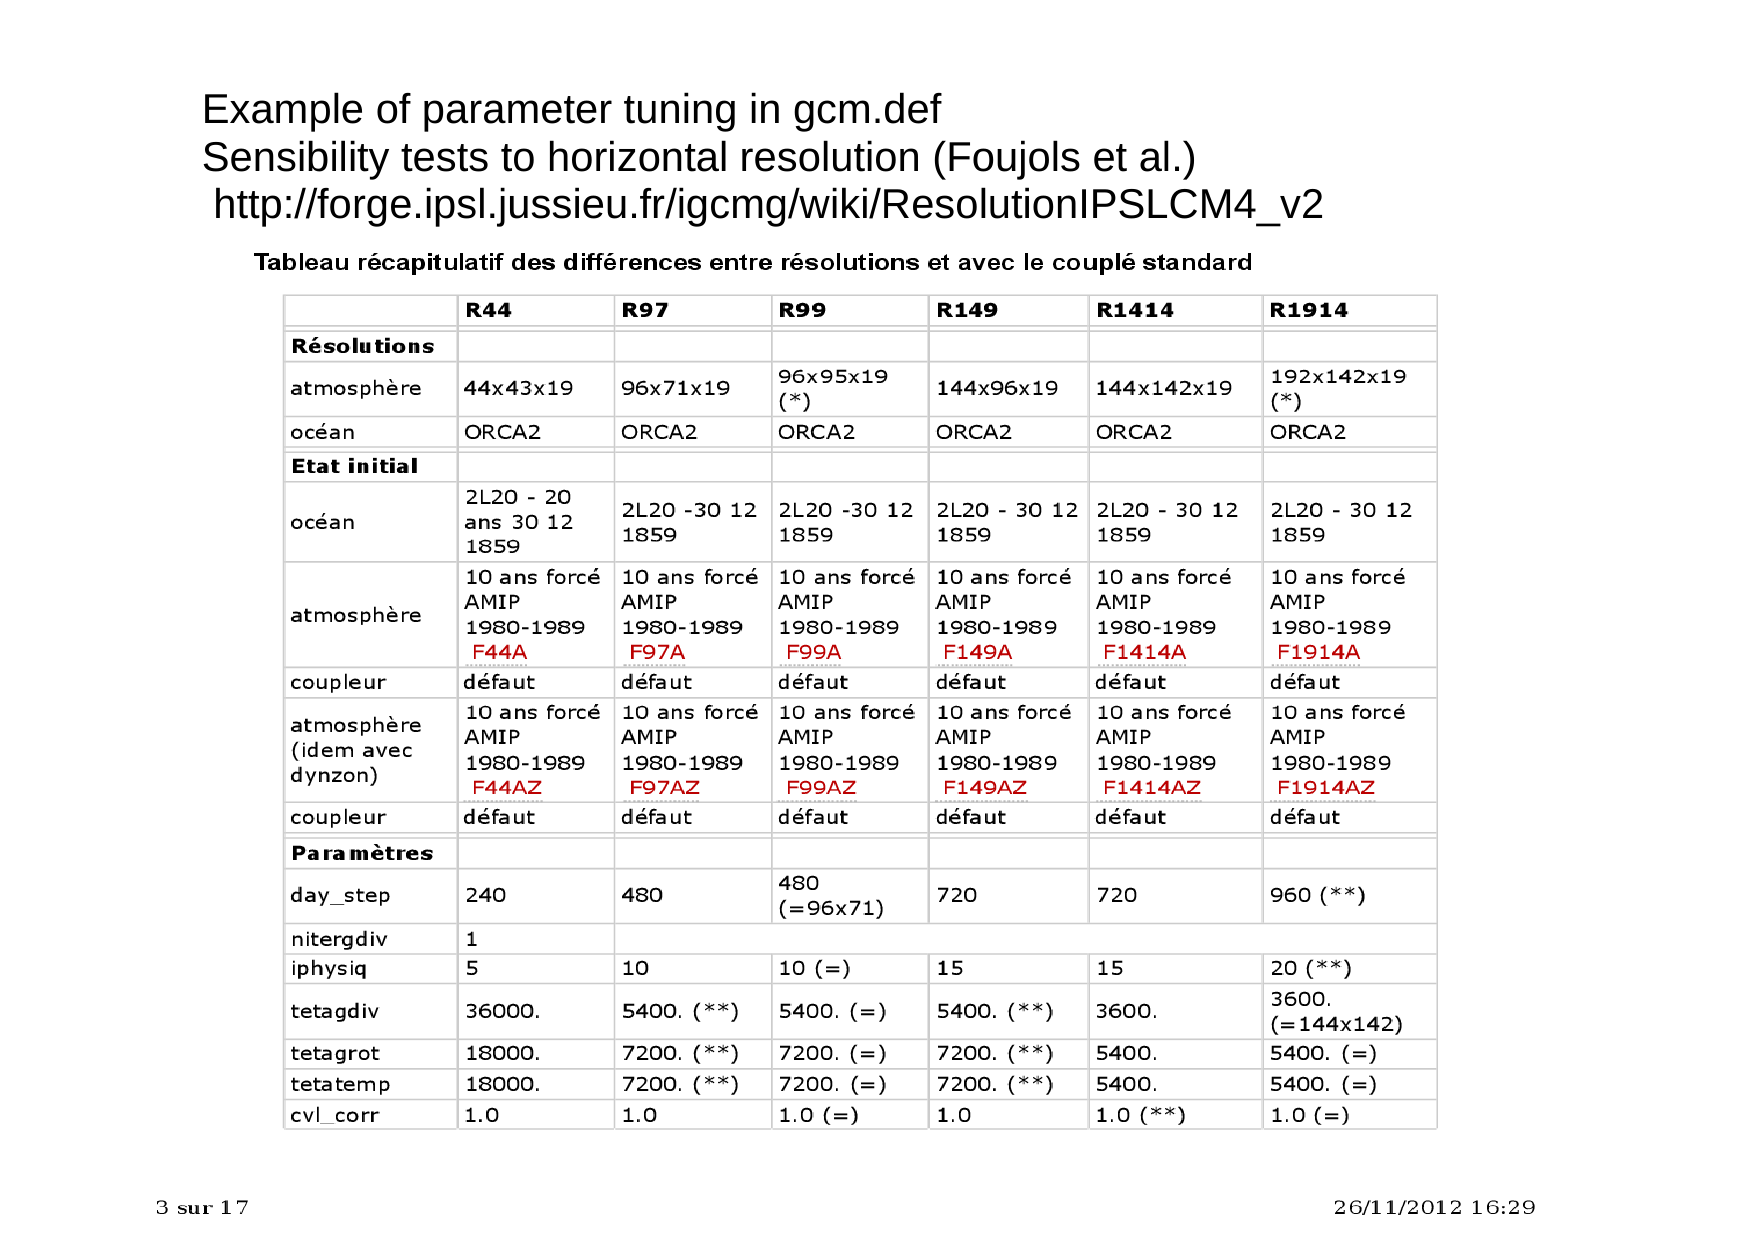

Example of parameter tuning in gcm.def
Sensibility tests to horizontal resolution (Foujols et al.)
 http://forge.ipsl.jussieu.fr/igcmg/wiki/ResolutionIPSLCM4_v2